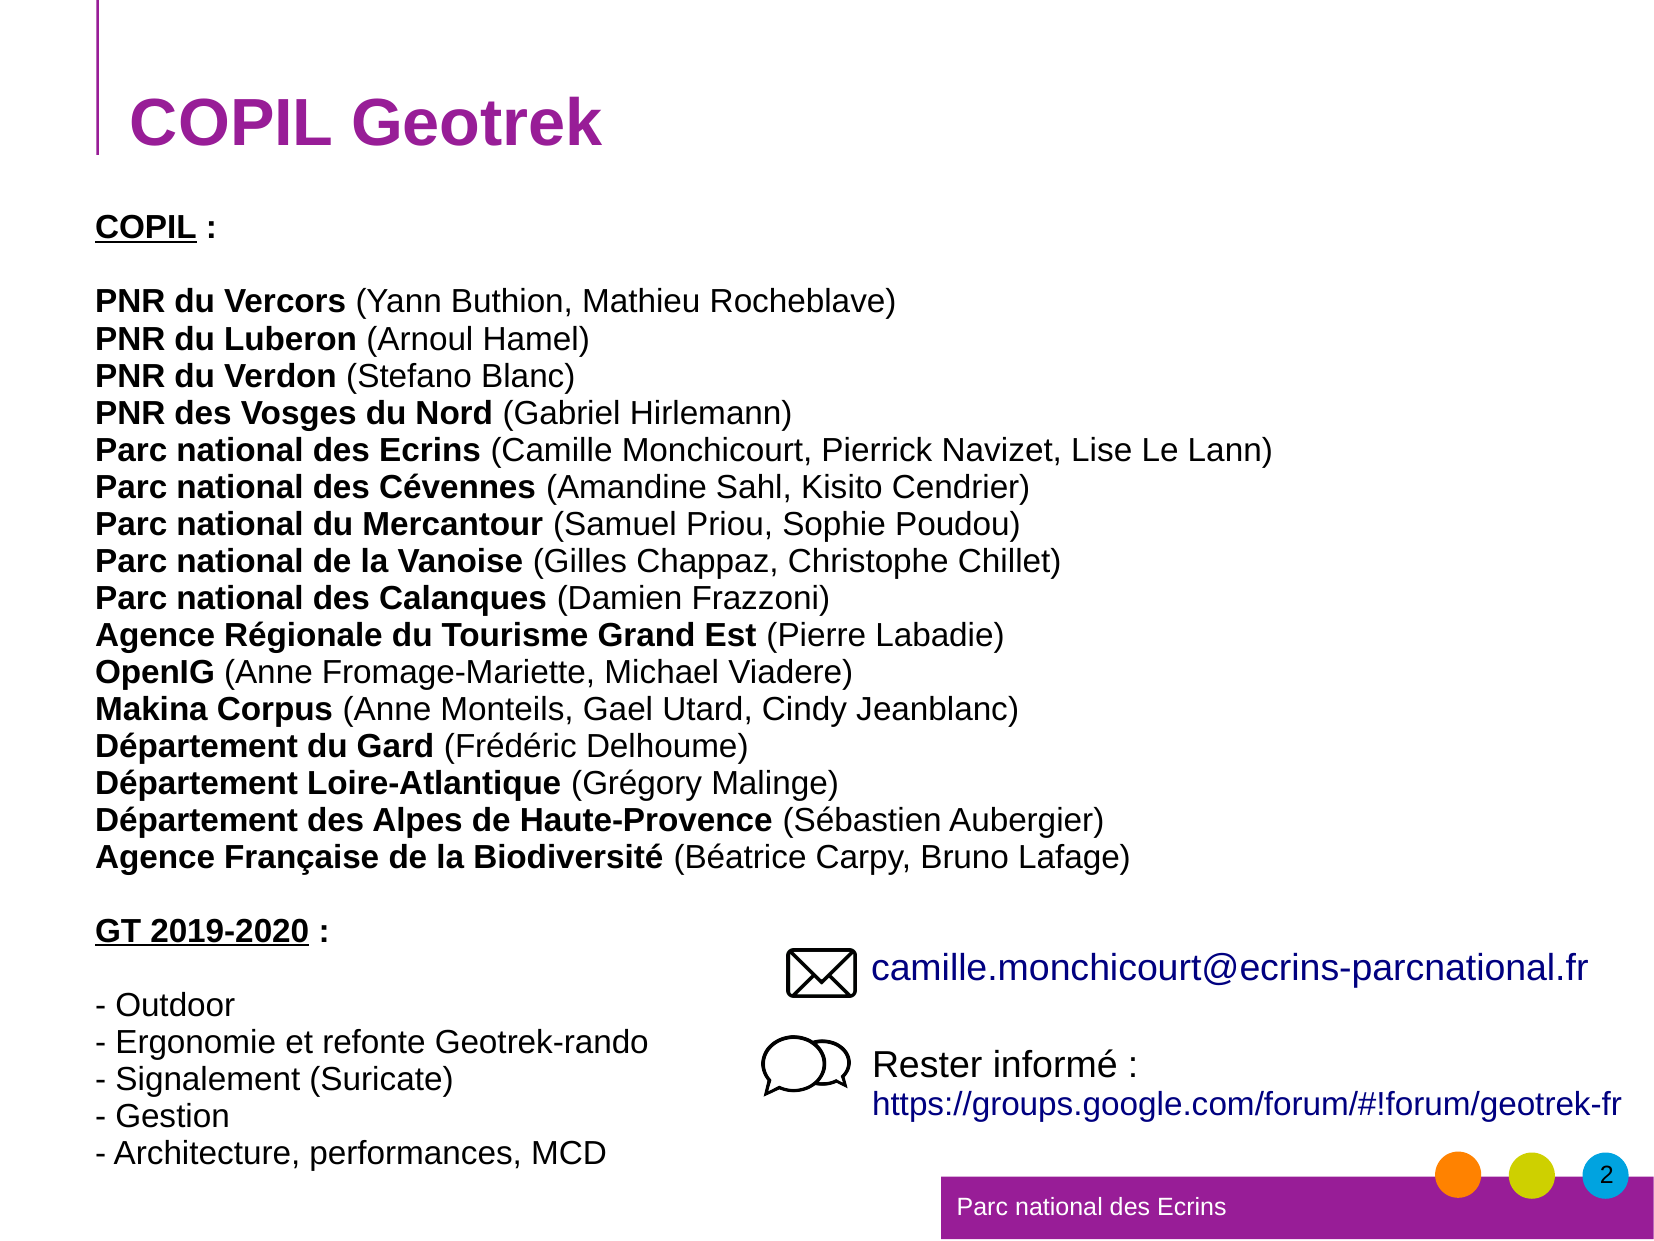

# COPIL Geotrek
COPIL :
PNR du Vercors (Yann Buthion, Mathieu Rocheblave)
PNR du Luberon (Arnoul Hamel)
PNR du Verdon (Stefano Blanc)
PNR des Vosges du Nord (Gabriel Hirlemann)
Parc national des Ecrins (Camille Monchicourt, Pierrick Navizet, Lise Le Lann)
Parc national des Cévennes (Amandine Sahl, Kisito Cendrier)
Parc national du Mercantour (Samuel Priou, Sophie Poudou)
Parc national de la Vanoise (Gilles Chappaz, Christophe Chillet)
Parc national des Calanques (Damien Frazzoni)
Agence Régionale du Tourisme Grand Est (Pierre Labadie)
OpenIG (Anne Fromage-Mariette, Michael Viadere)
Makina Corpus (Anne Monteils, Gael Utard, Cindy Jeanblanc)
Département du Gard (Frédéric Delhoume)
Département Loire-Atlantique (Grégory Malinge)
Département des Alpes de Haute-Provence (Sébastien Aubergier)
Agence Française de la Biodiversité (Béatrice Carpy, Bruno Lafage)
GT 2019-2020 :
- Outdoor
- Ergonomie et refonte Geotrek-rando
- Signalement (Suricate)
- Gestion
- Architecture, performances, MCD
camille.monchicourt@ecrins-parcnational.fr
Rester informé :
https://groups.google.com/forum/#!forum/geotrek-fr